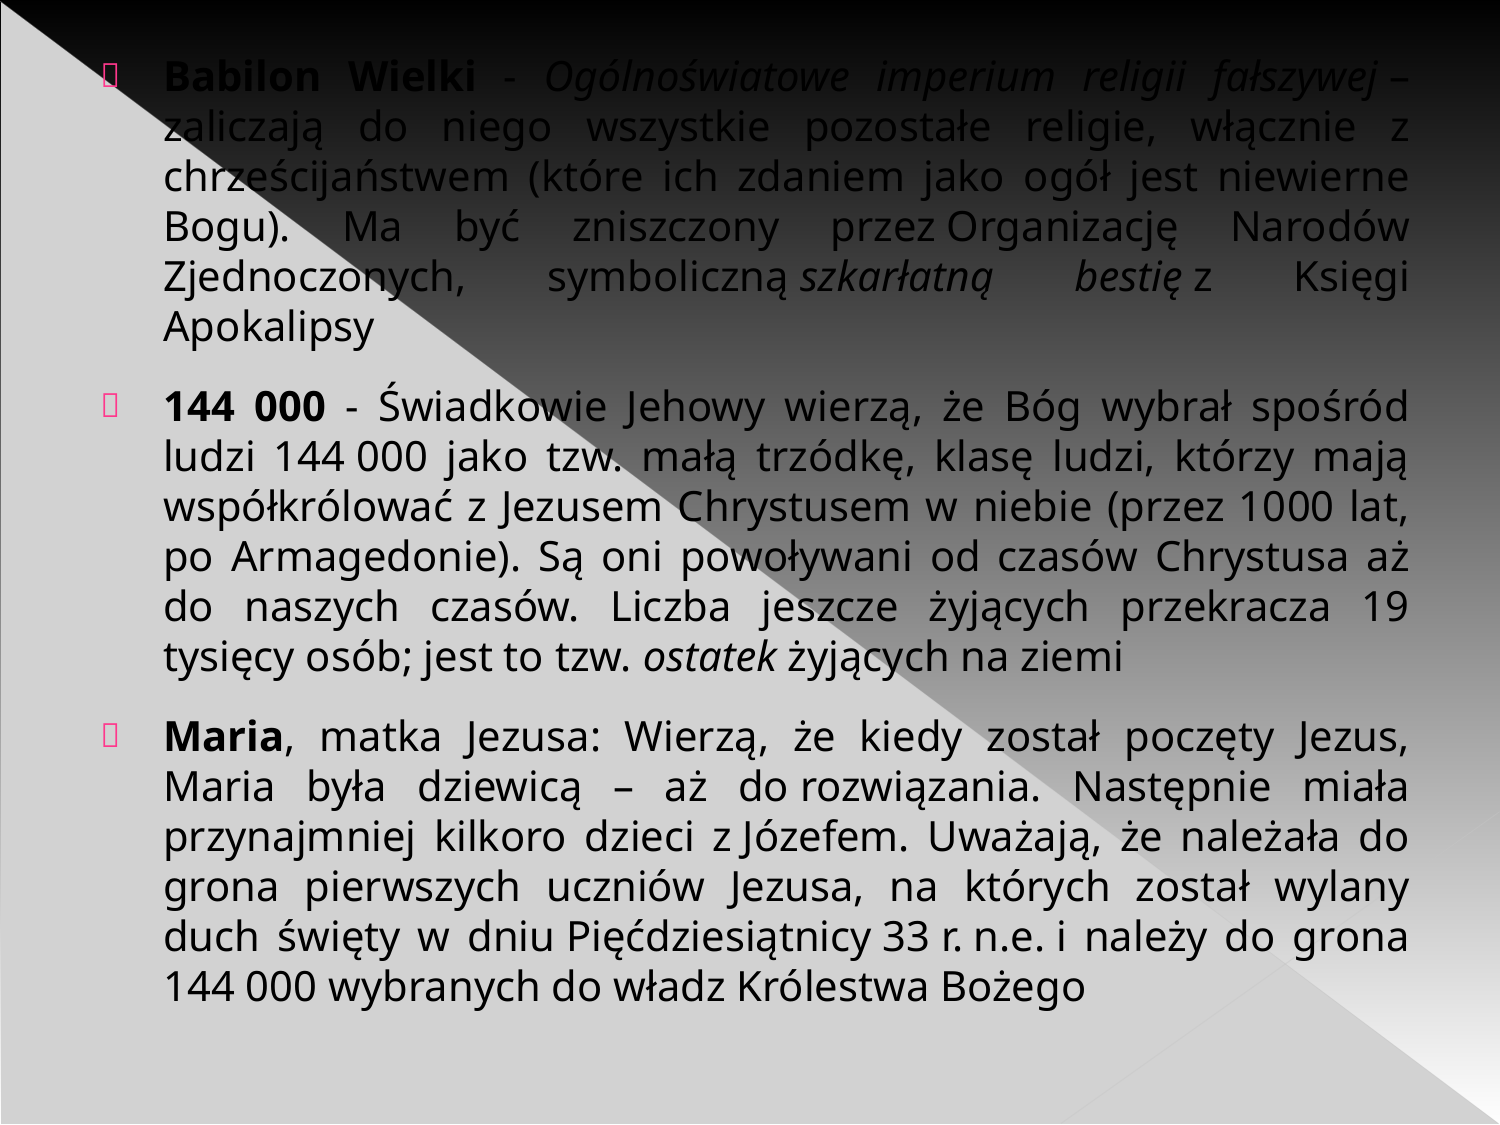

# Babilon Wielki - Ogólnoświatowe imperium religii fałszywej – zaliczają do niego wszystkie pozostałe religie, włącznie z chrześcijaństwem (które ich zdaniem jako ogół jest niewierne Bogu). Ma być zniszczony przez Organizację Narodów Zjednoczonych, symboliczną szkarłatną bestię z Księgi Apokalipsy
144 000 - Świadkowie Jehowy wierzą, że Bóg wybrał spośród ludzi 144 000 jako tzw. małą trzódkę, klasę ludzi, którzy mają współkrólować z Jezusem Chrystusem w niebie (przez 1000 lat, po Armagedonie). Są oni powoływani od czasów Chrystusa aż do naszych czasów. Liczba jeszcze żyjących przekracza 19 tysięcy osób; jest to tzw. ostatek żyjących na ziemi
Maria, matka Jezusa: Wierzą, że kiedy został poczęty Jezus, Maria była dziewicą – aż do rozwiązania. Następnie miała przynajmniej kilkoro dzieci z Józefem. Uważają, że należała do grona pierwszych uczniów Jezusa, na których został wylany duch święty w dniu Pięćdziesiątnicy 33 r. n.e. i należy do grona 144 000 wybranych do władz Królestwa Bożego